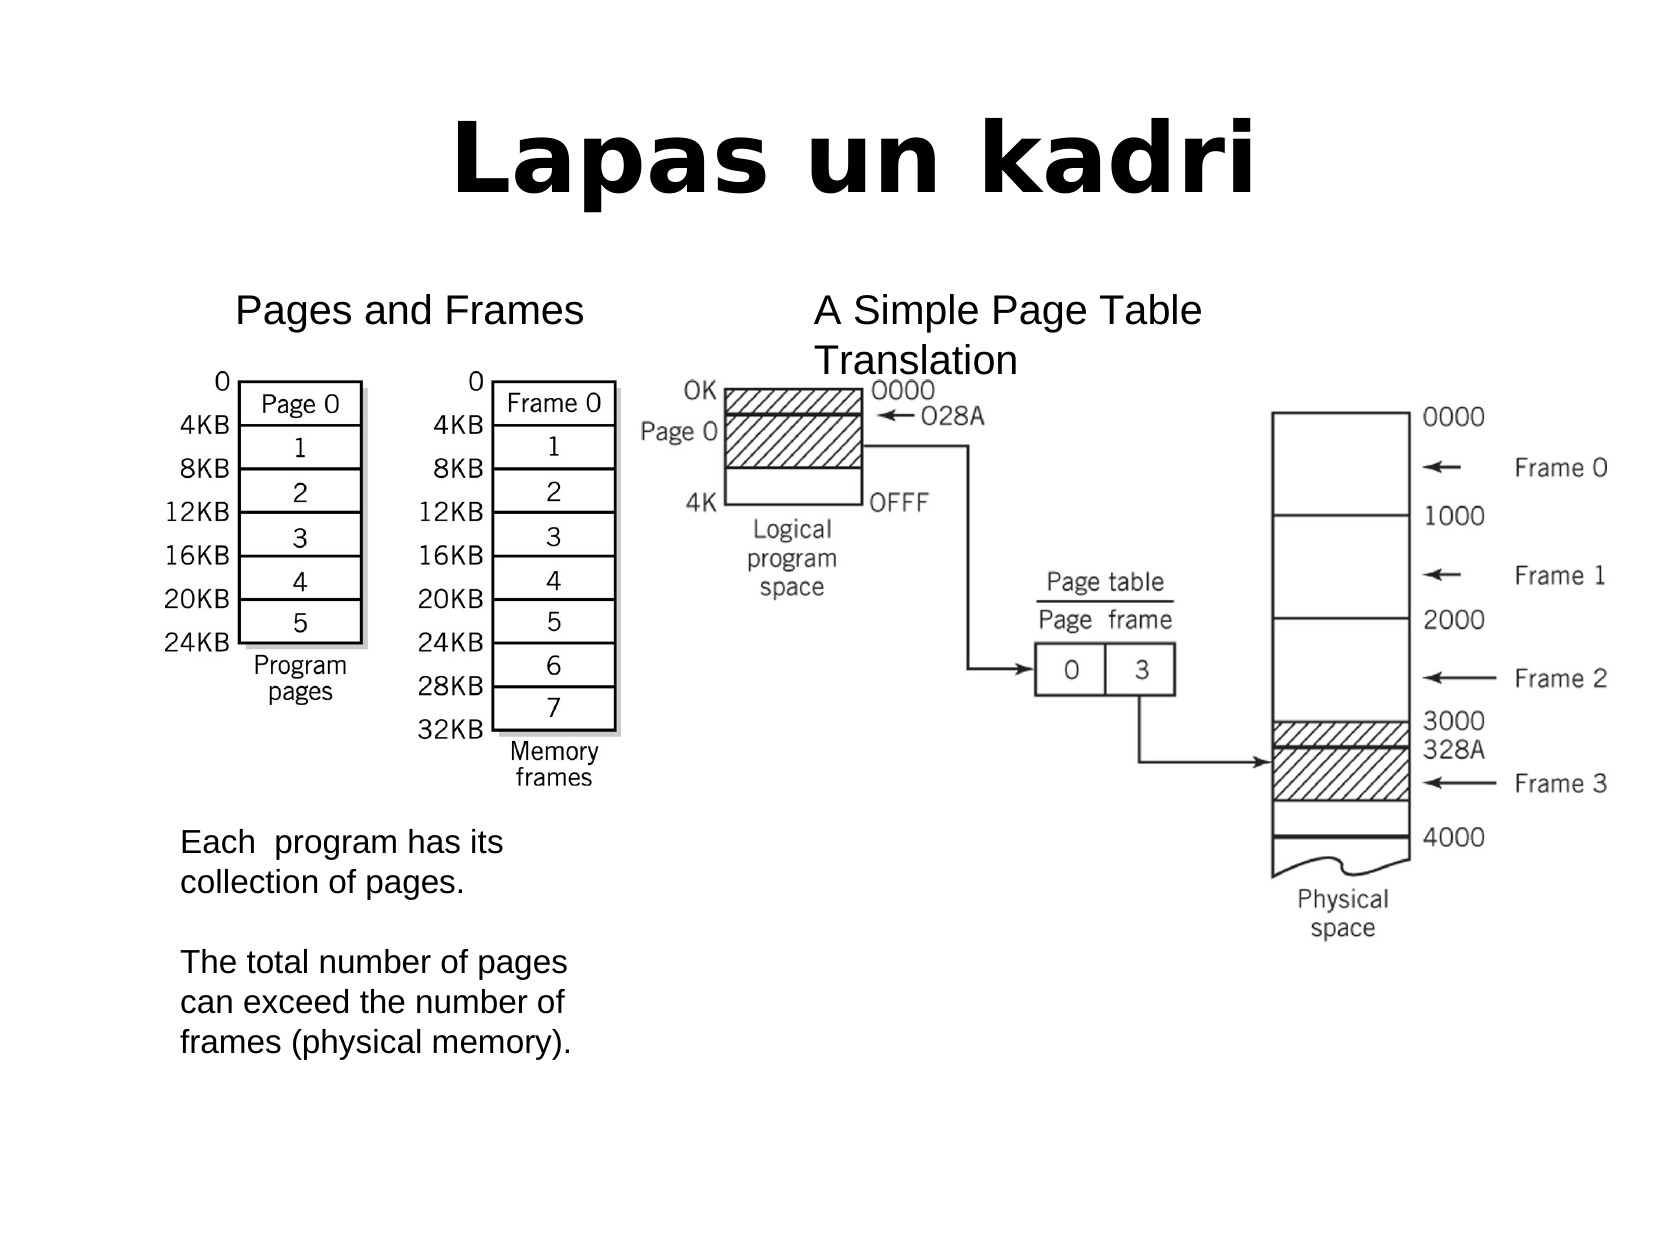

# Lapas un kadri
Pages and Frames
A Simple Page Table Translation
Each program has its collection of pages.
The total number of pages can exceed the number of frames (physical memory).